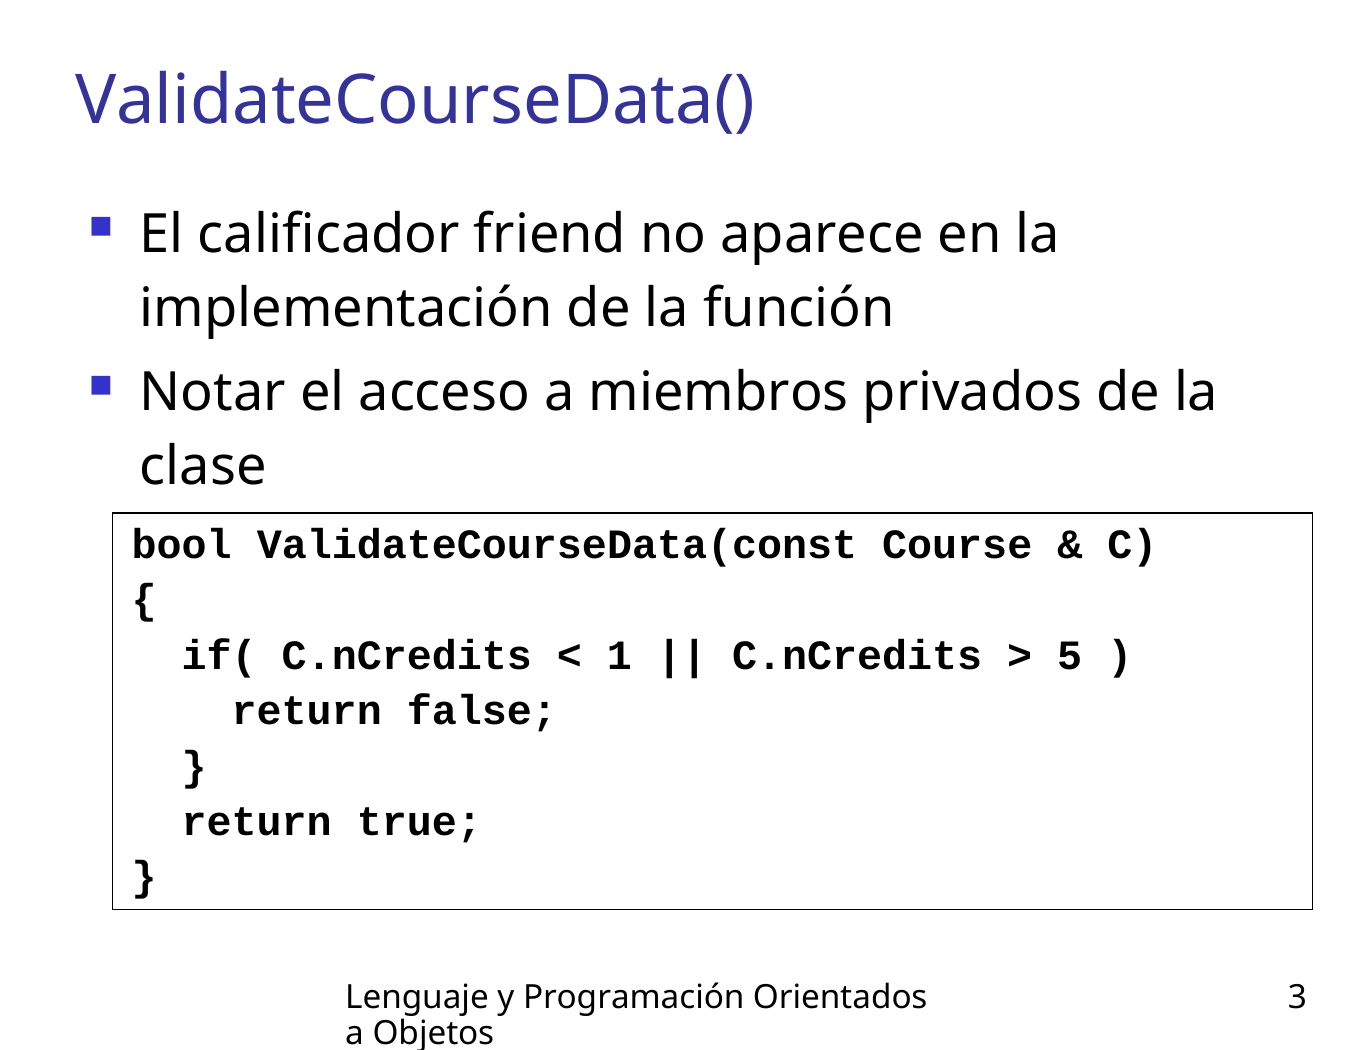

# ValidateCourseData()‏
El calificador friend no aparece en la implementación de la función
Notar el acceso a miembros privados de la clase
bool ValidateCourseData(const Course & C)‏
{
 if( C.nCredits < 1 || C.nCredits > 5 )‏
 return false;
 }
 return true;
}
Lenguaje y Programación Orientados a Objetos
3